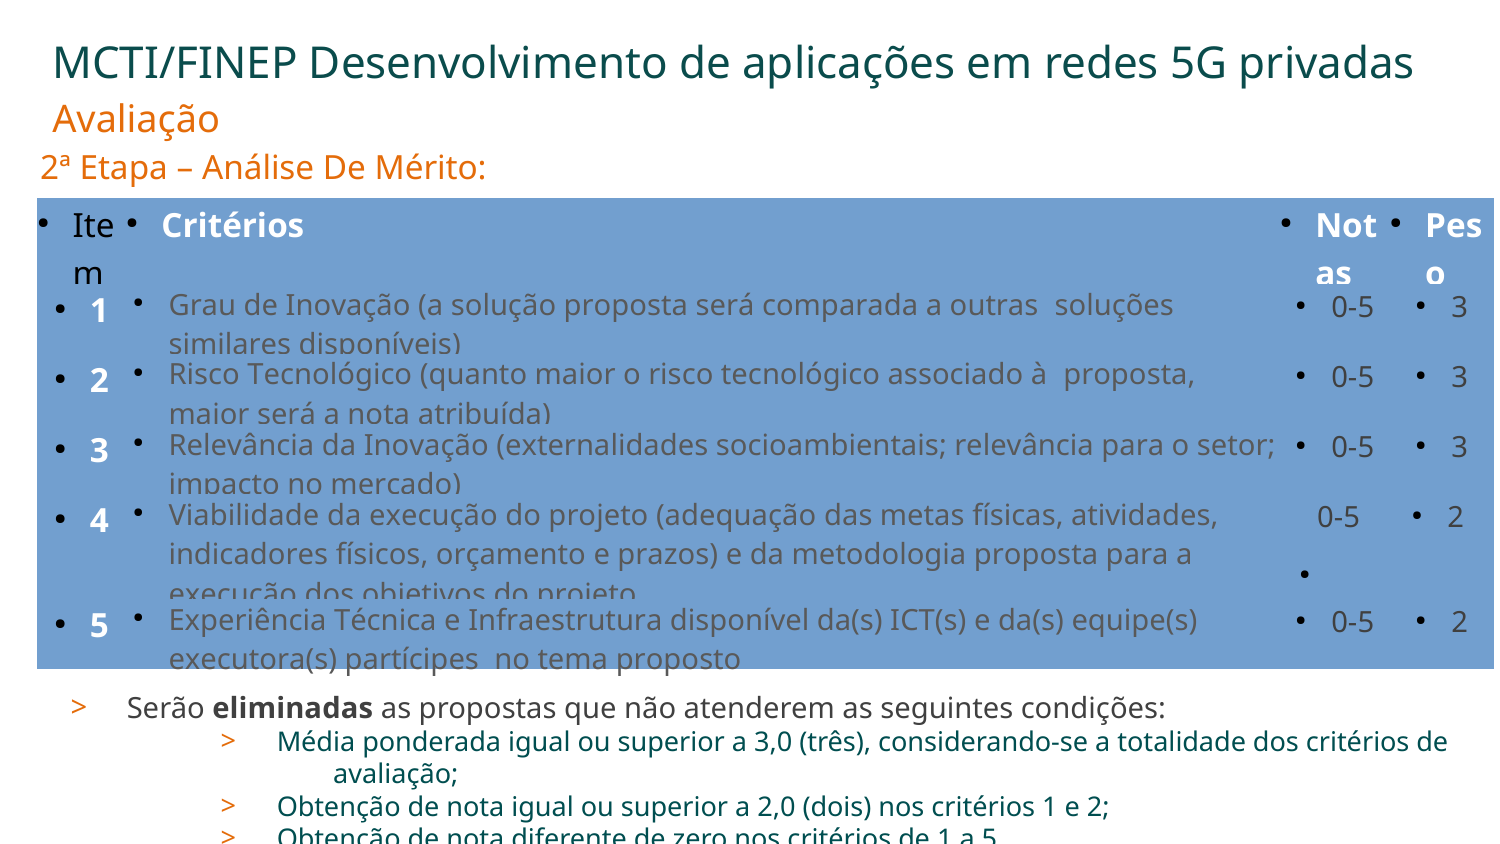

MCTI/FINEP Desenvolvimento de aplicações em redes 5G privadas
Avaliação
2ª Etapa – Análise De Mérito:
| Item | Critérios | Notas | Peso |
| --- | --- | --- | --- |
| 1 | Grau de Inovação (a solução proposta será comparada a outras soluções similares disponíveis) | 0-5 | 3 |
| 2 | Risco Tecnológico (quanto maior o risco tecnológico associado à proposta, maior será a nota atribuída) | 0-5 | 3 |
| 3 | Relevância da Inovação (externalidades socioambientais; relevância para o setor; impacto no mercado) | 0-5 | 3 |
| 4 | Viabilidade da execução do projeto (adequação das metas físicas, atividades, indicadores físicos, orçamento e prazos) e da metodologia proposta para a execução dos objetivos do projeto | 0-5 | 2 |
| 5 | Experiência Técnica e Infraestrutura disponível da(s) ICT(s) e da(s) equipe(s) executora(s) partícipes no tema proposto | 0-5 | 2 |
Serão eliminadas as propostas que não atenderem as seguintes condições:
Média ponderada igual ou superior a 3,0 (três), considerando-se a totalidade dos critérios de avaliação;
Obtenção de nota igual ou superior a 2,0 (dois) nos critérios 1 e 2;
Obtenção de nota diferente de zero nos critérios de 1 a 5.